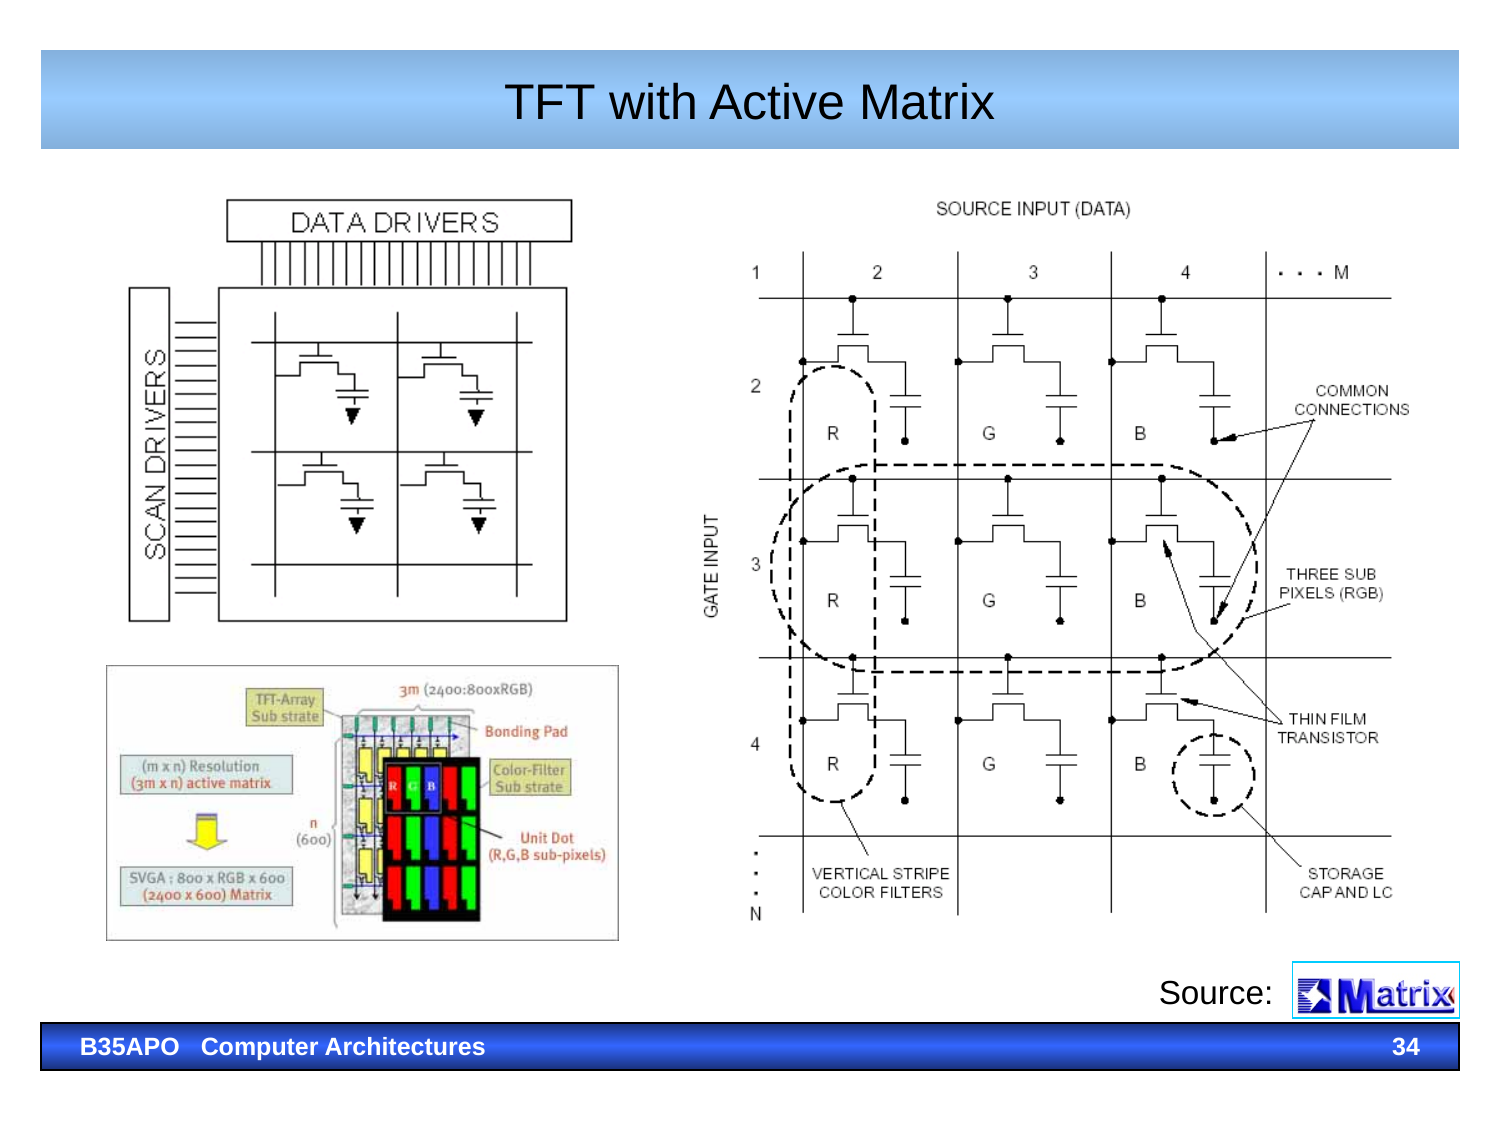

# TFT with Active Matrix
Source:
B35APO Computer Architectures